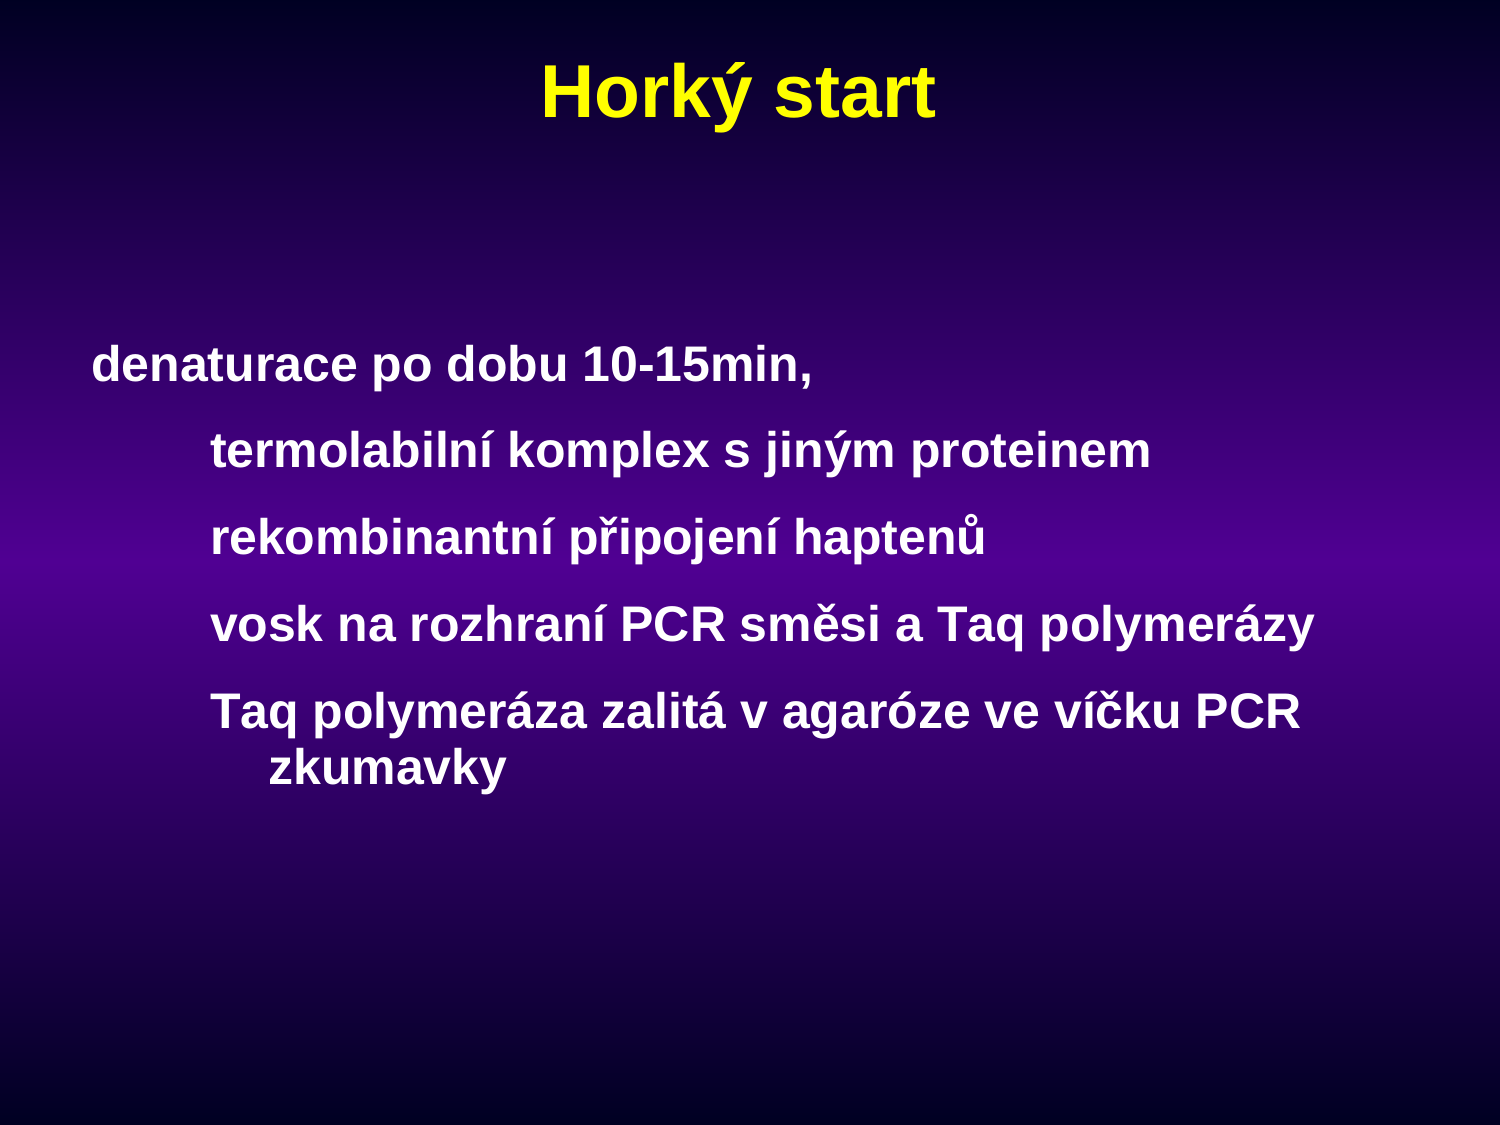

# Horký start
denaturace po dobu 10-15min,
termolabilní komplex s jiným proteinem
rekombinantní připojení haptenů
vosk na rozhraní PCR směsi a Taq polymerázy
Taq polymeráza zalitá v agaróze ve víčku PCR zkumavky